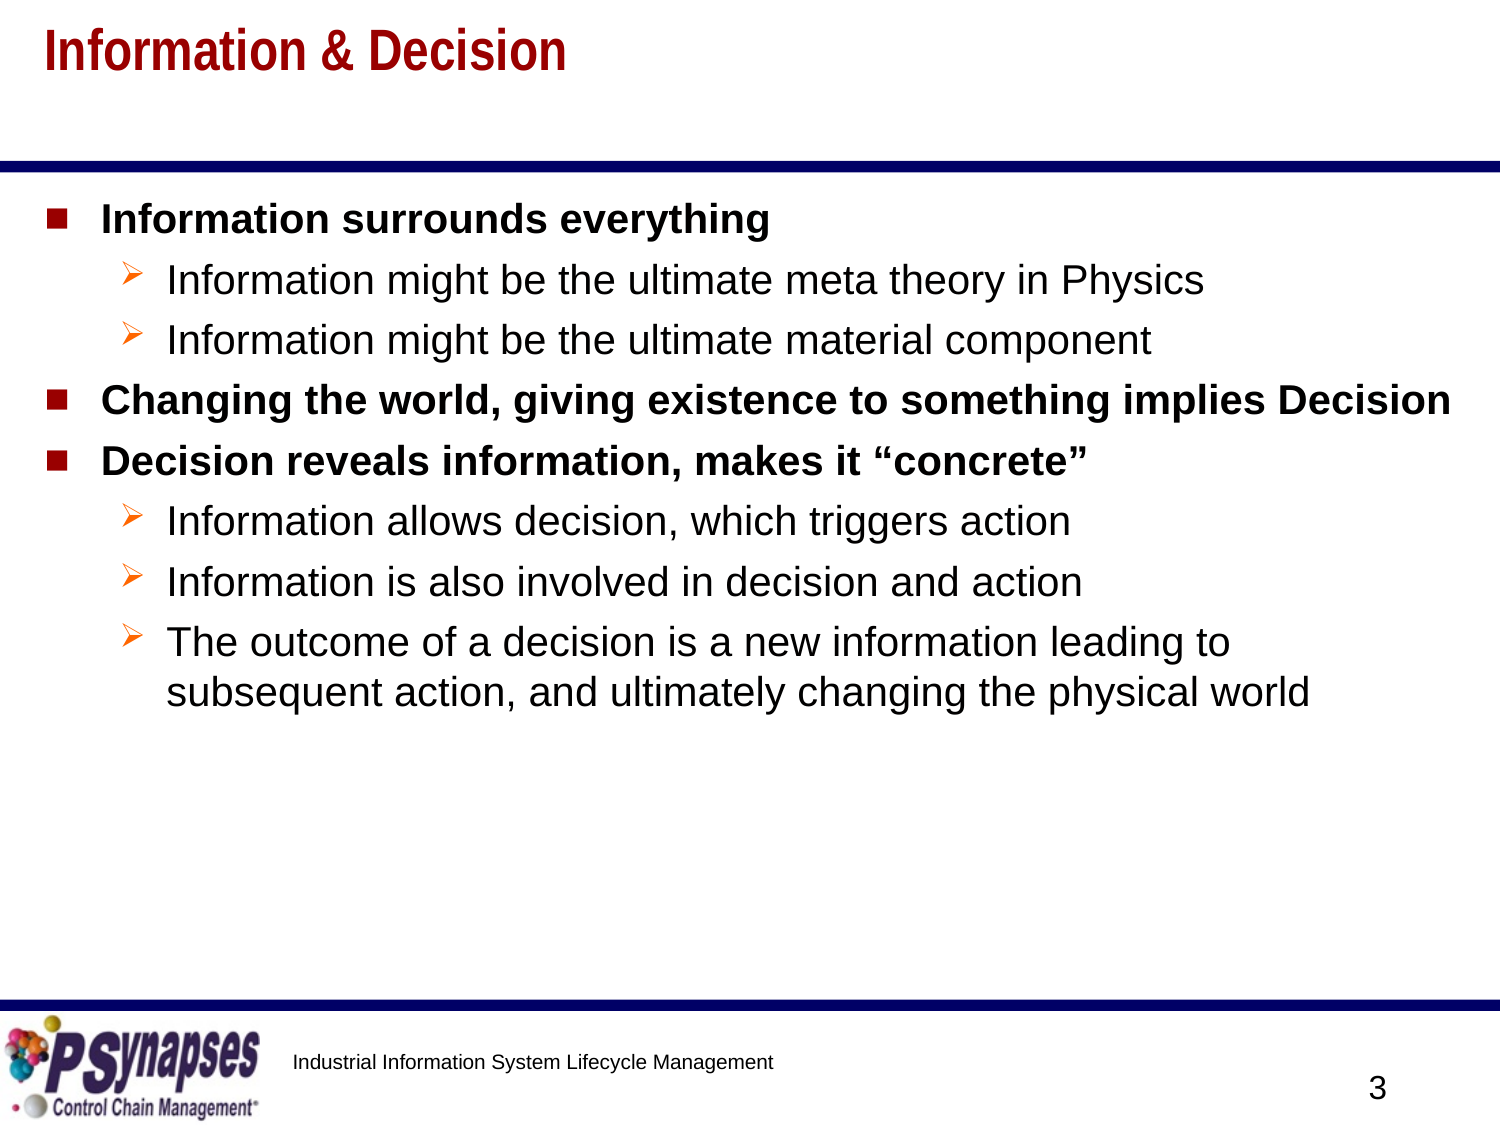

# Information & Decision
Information surrounds everything
Information might be the ultimate meta theory in Physics
Information might be the ultimate material component
Changing the world, giving existence to something implies Decision
Decision reveals information, makes it “concrete”
Information allows decision, which triggers action
Information is also involved in decision and action
The outcome of a decision is a new information leading to subsequent action, and ultimately changing the physical world